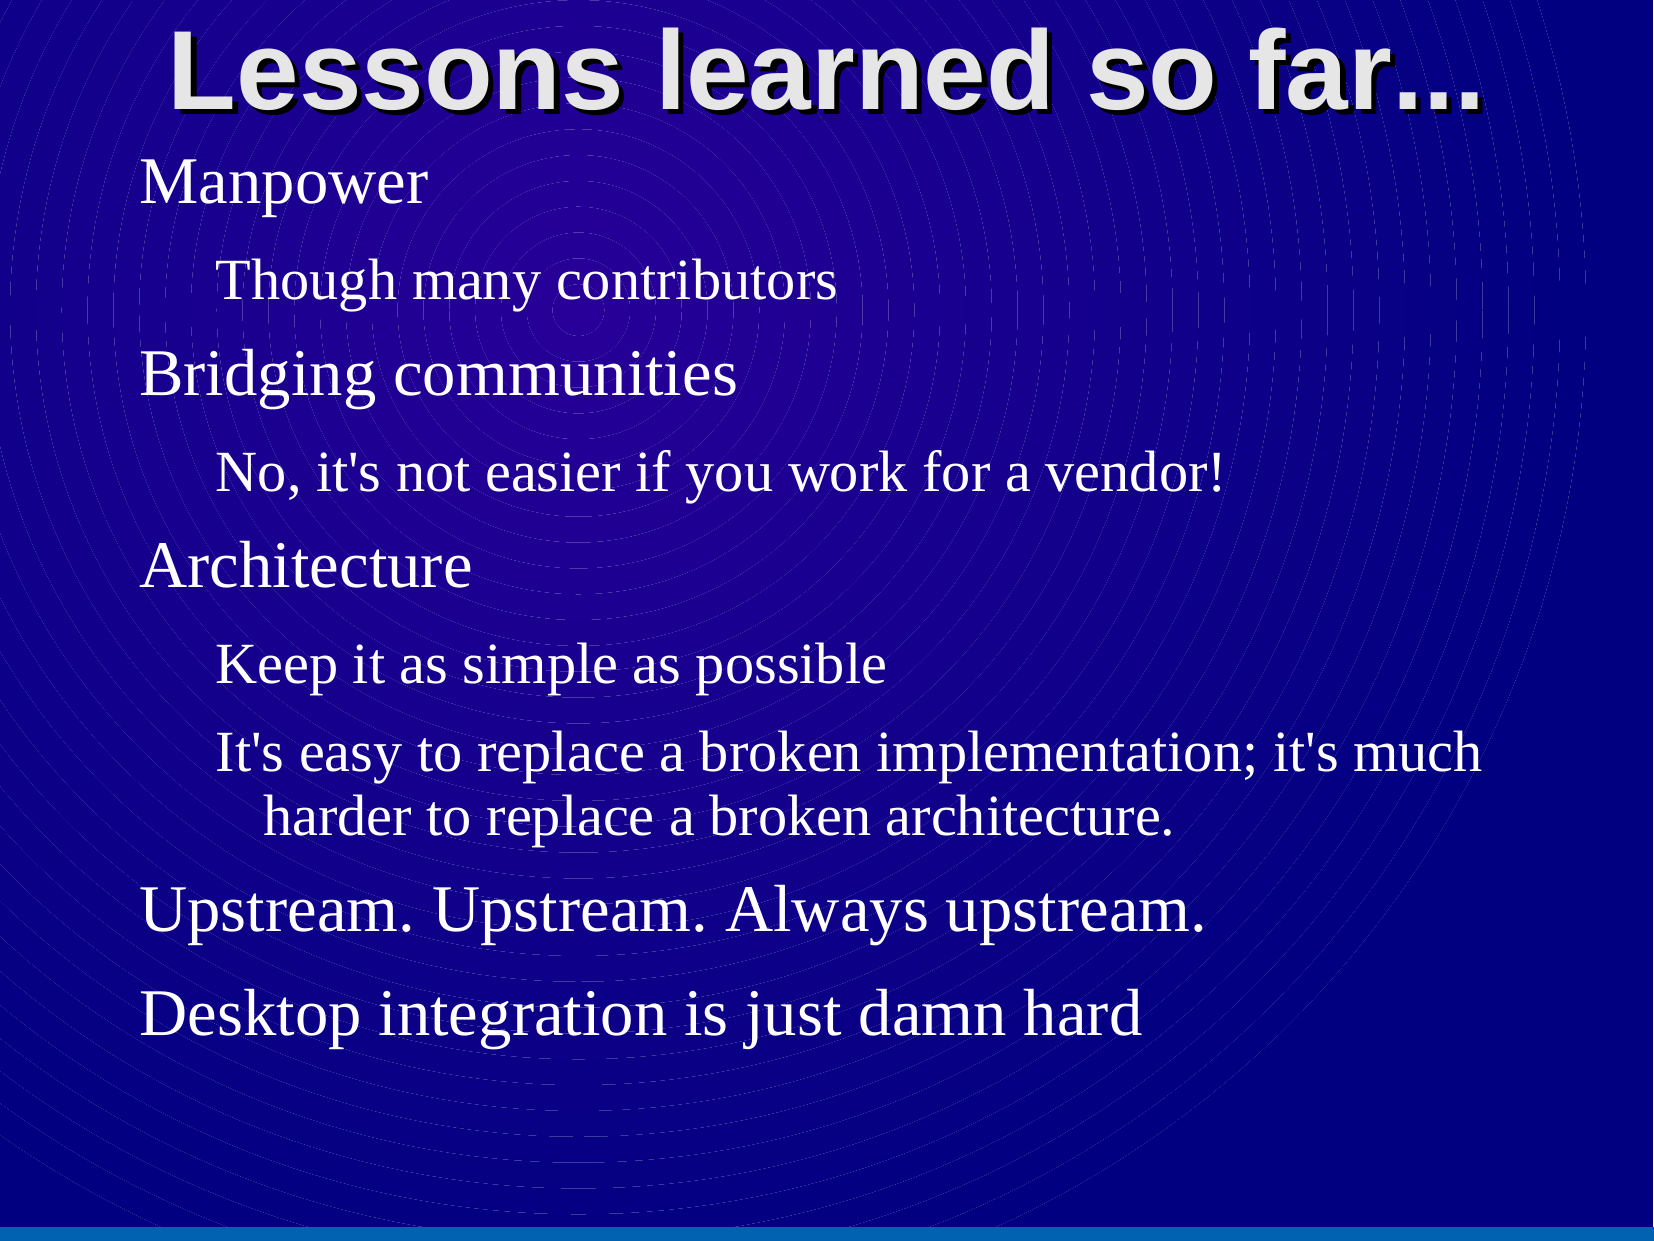

# Lessons learned so far...
Manpower
Though many contributors
Bridging communities
No, it's not easier if you work for a vendor!
Architecture
Keep it as simple as possible
It's easy to replace a broken implementation; it's much harder to replace a broken architecture.
Upstream. Upstream. Always upstream.
Desktop integration is just damn hard